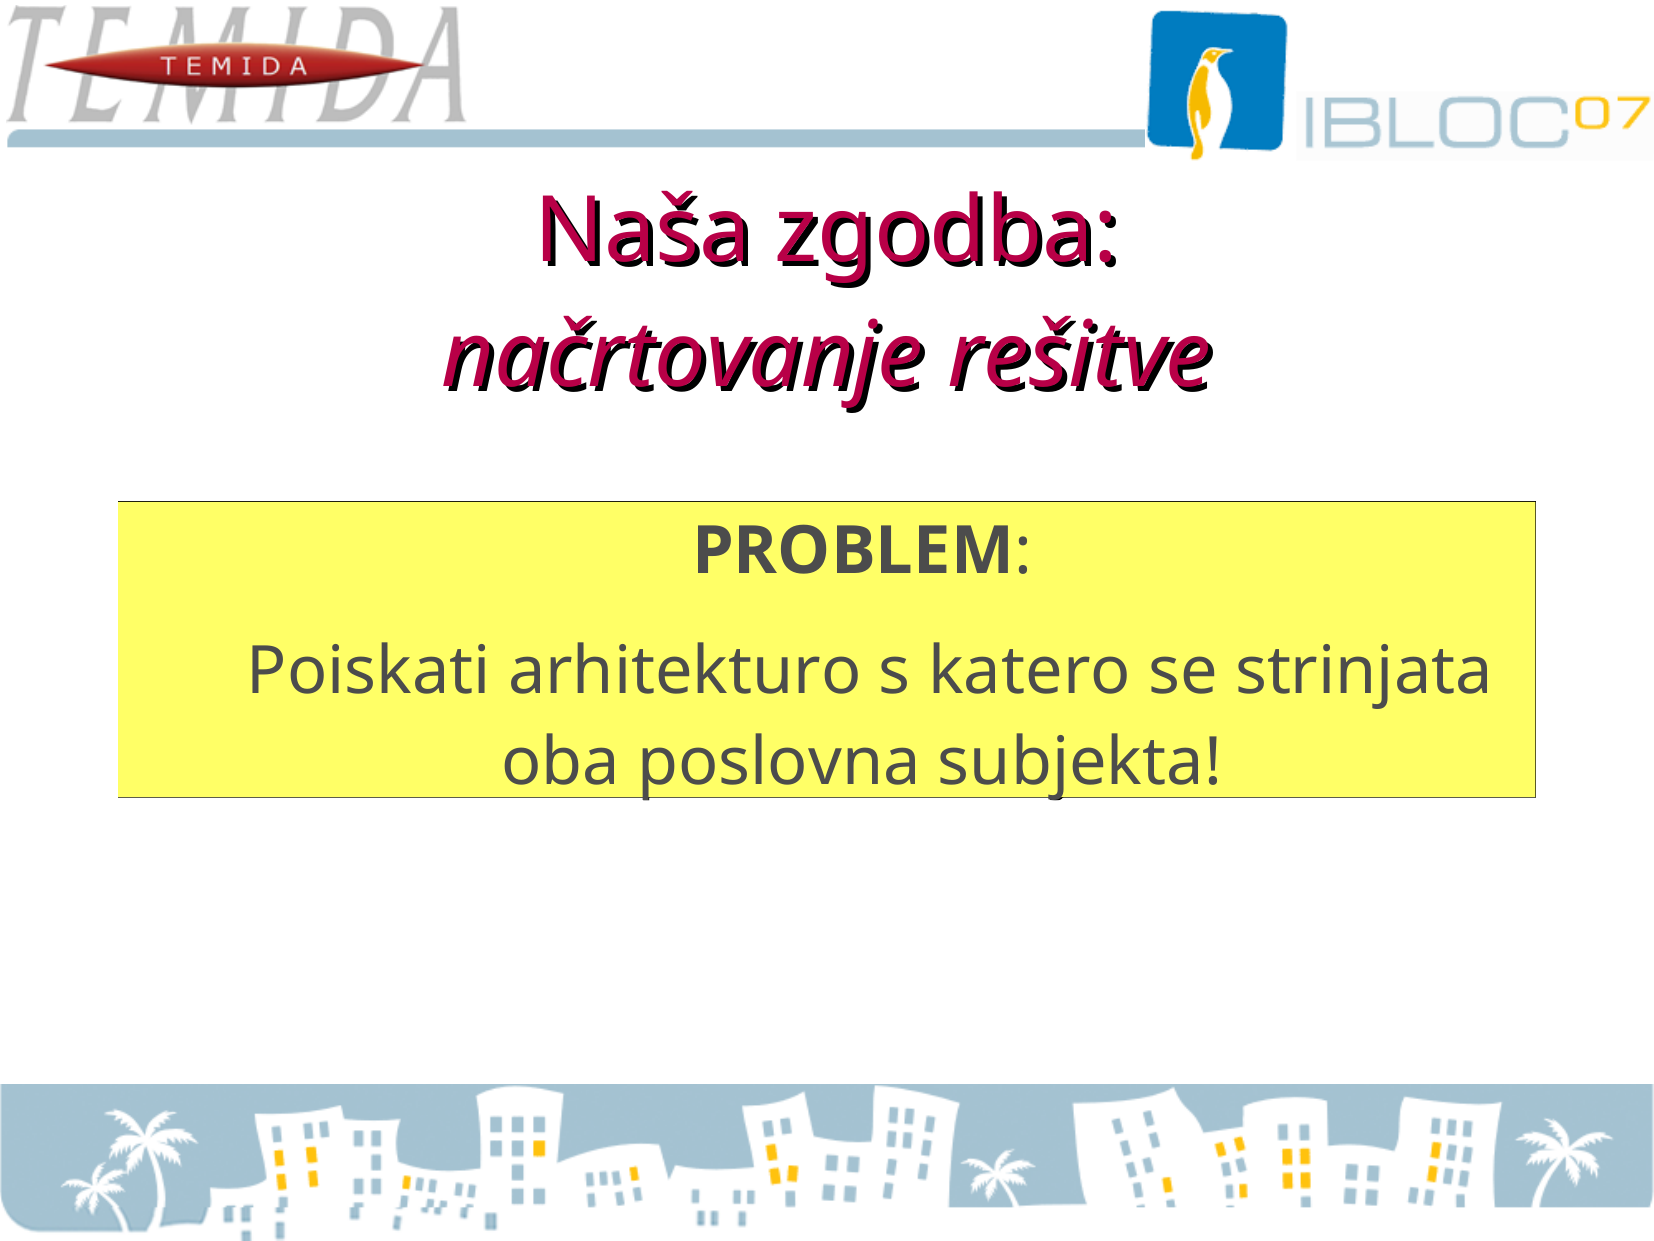

# Naša zgodba: načrtovanje rešitve
PROBLEM:
 Poiskati arhitekturo s katero se strinjata oba poslovna subjekta!